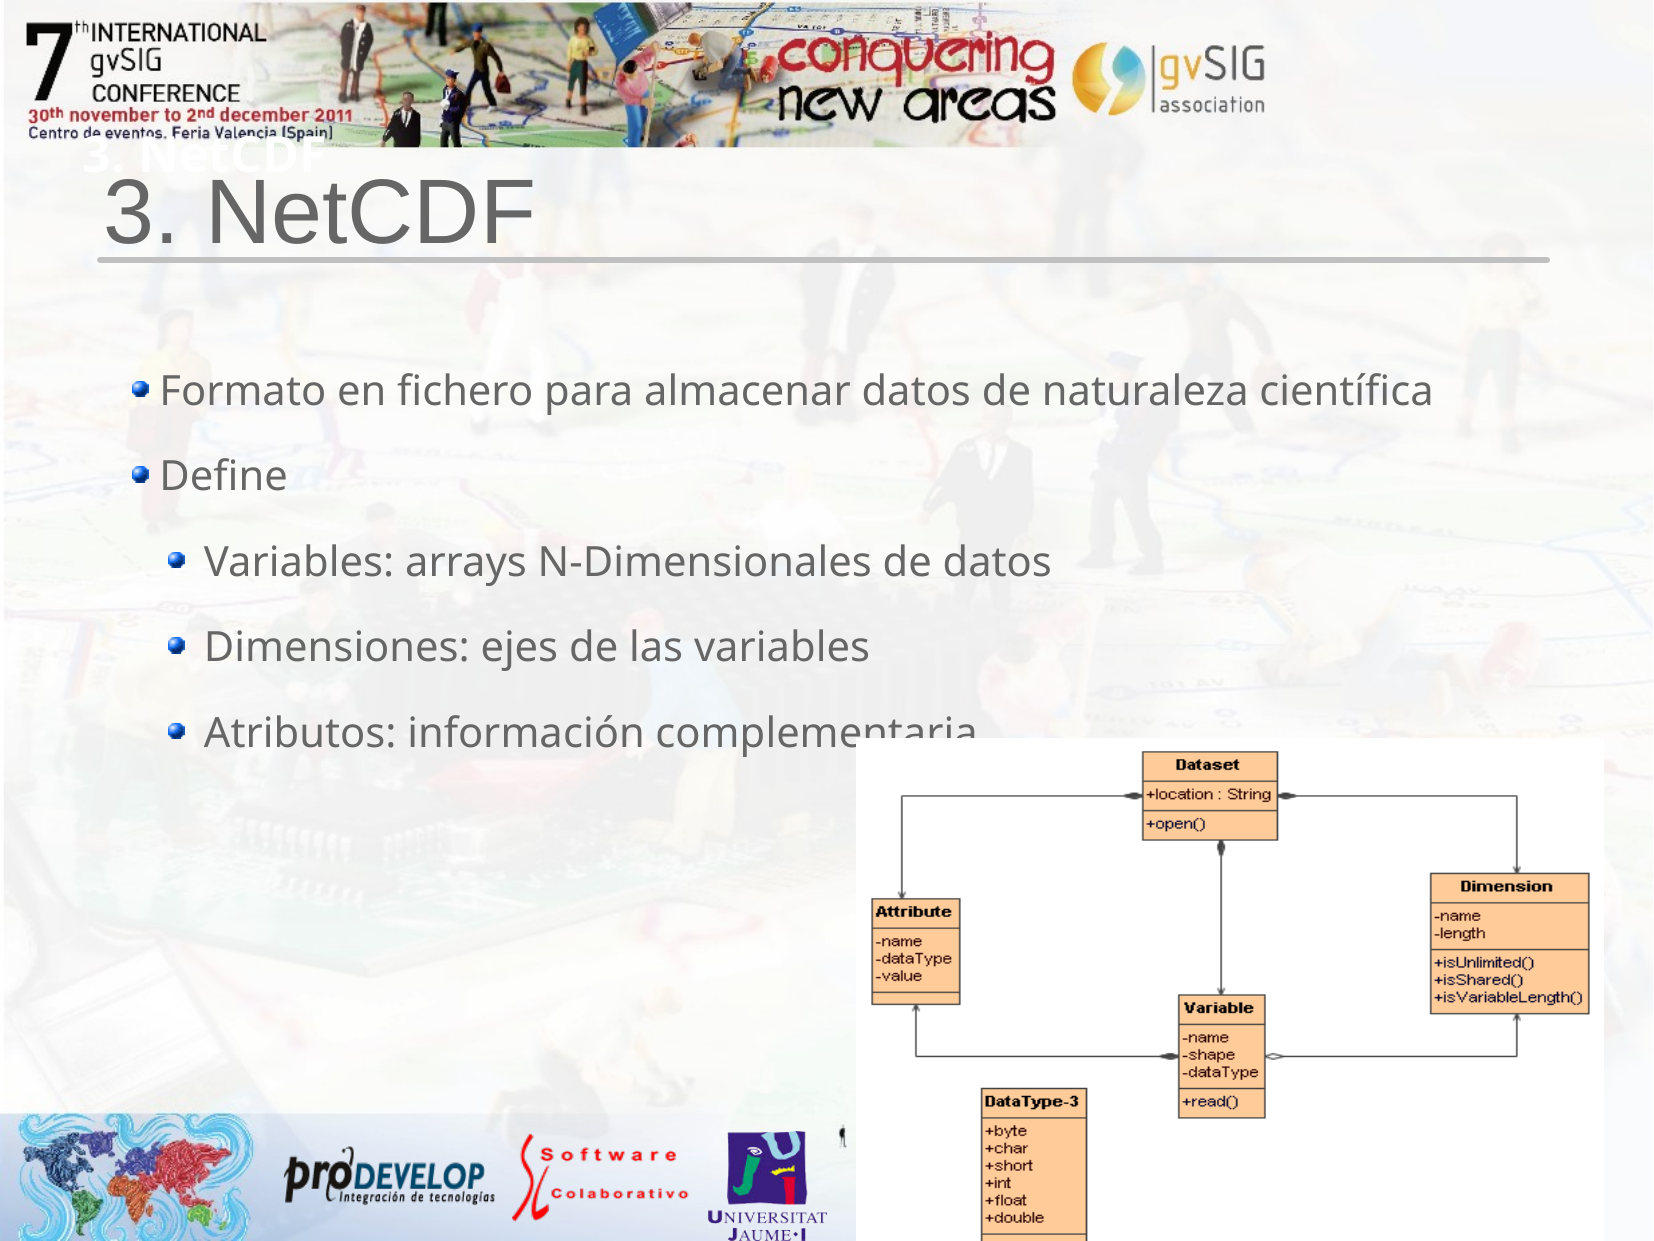

# 3. NetCDF
3. NetCDF
 Formato en fichero para almacenar datos de naturaleza científica
 Define
Variables: arrays N-Dimensionales de datos
Dimensiones: ejes de las variables
Atributos: información complementaria